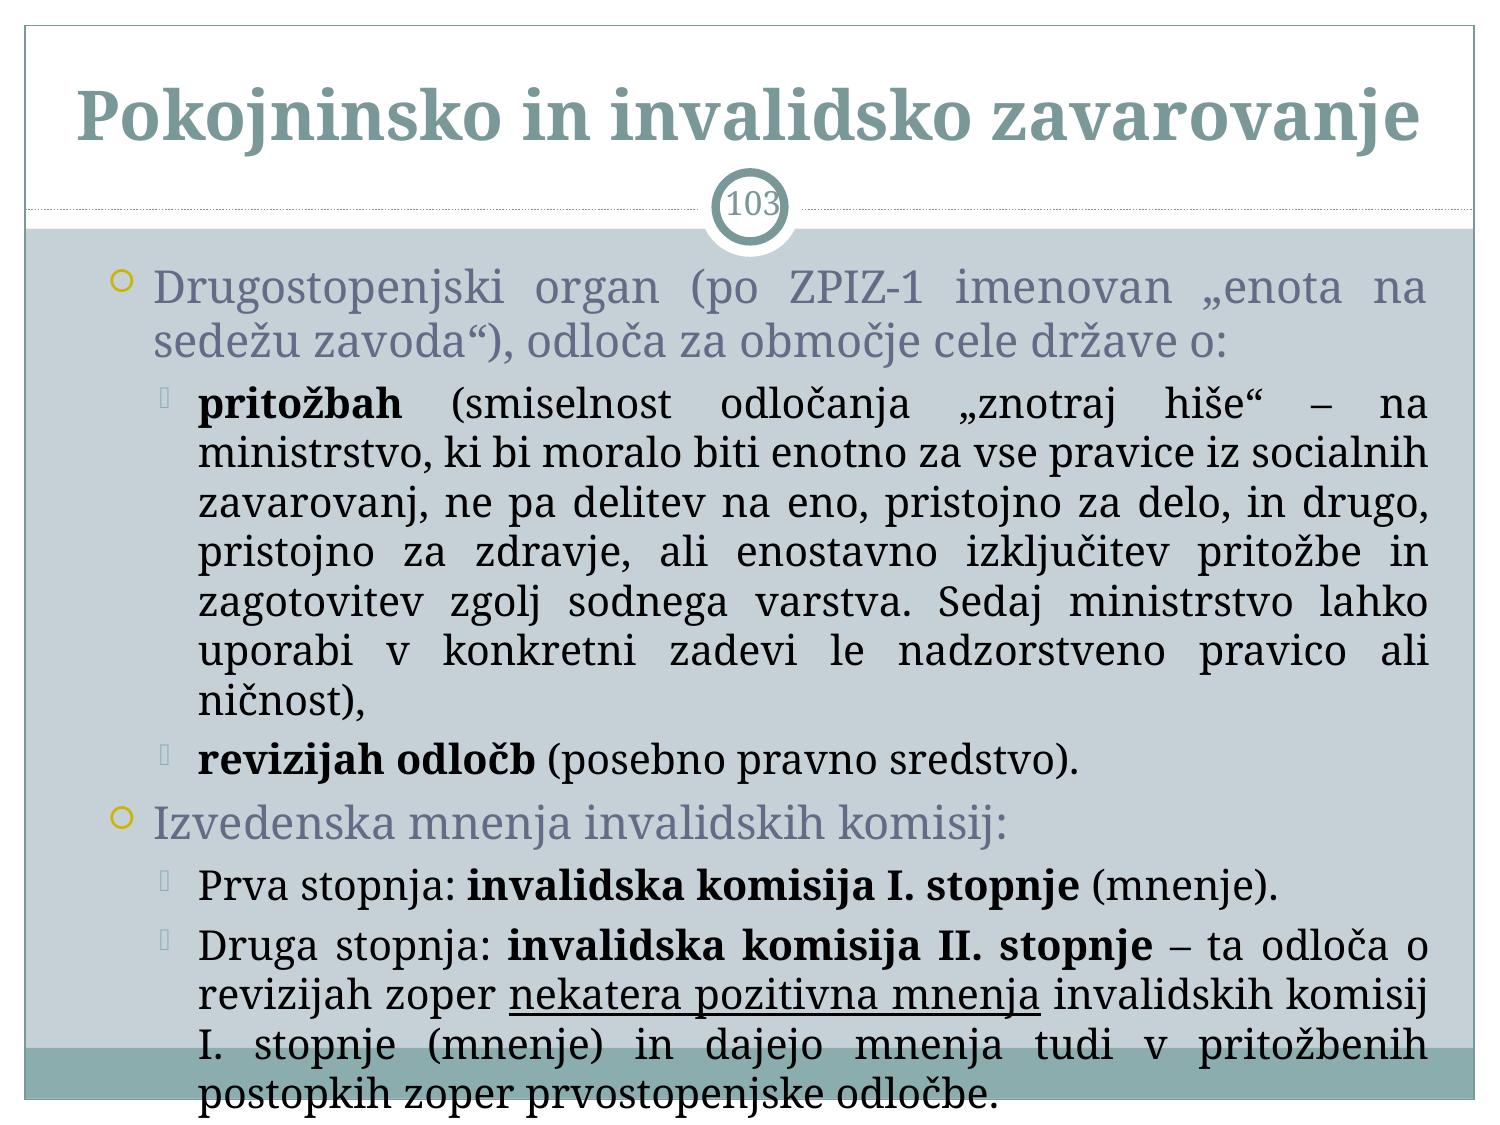

# Pokojninsko in invalidsko zavarovanje
Drugostopenjski organ (po ZPIZ-1 imenovan „enota na sedežu zavoda“), odloča za območje cele države o:
pritožbah (smiselnost odločanja „znotraj hiše“ – na ministrstvo, ki bi moralo biti enotno za vse pravice iz socialnih zavarovanj, ne pa delitev na eno, pristojno za delo, in drugo, pristojno za zdravje, ali enostavno izključitev pritožbe in zagotovitev zgolj sodnega varstva. Sedaj ministrstvo lahko uporabi v konkretni zadevi le nadzorstveno pravico ali ničnost),
revizijah odločb (posebno pravno sredstvo).
Izvedenska mnenja invalidskih komisij:
Prva stopnja: invalidska komisija I. stopnje (mnenje).
Druga stopnja: invalidska komisija II. stopnje – ta odloča o revizijah zoper nekatera pozitivna mnenja invalidskih komisij I. stopnje (mnenje) in dajejo mnenja tudi v pritožbenih postopkih zoper prvostopenjske odločbe.